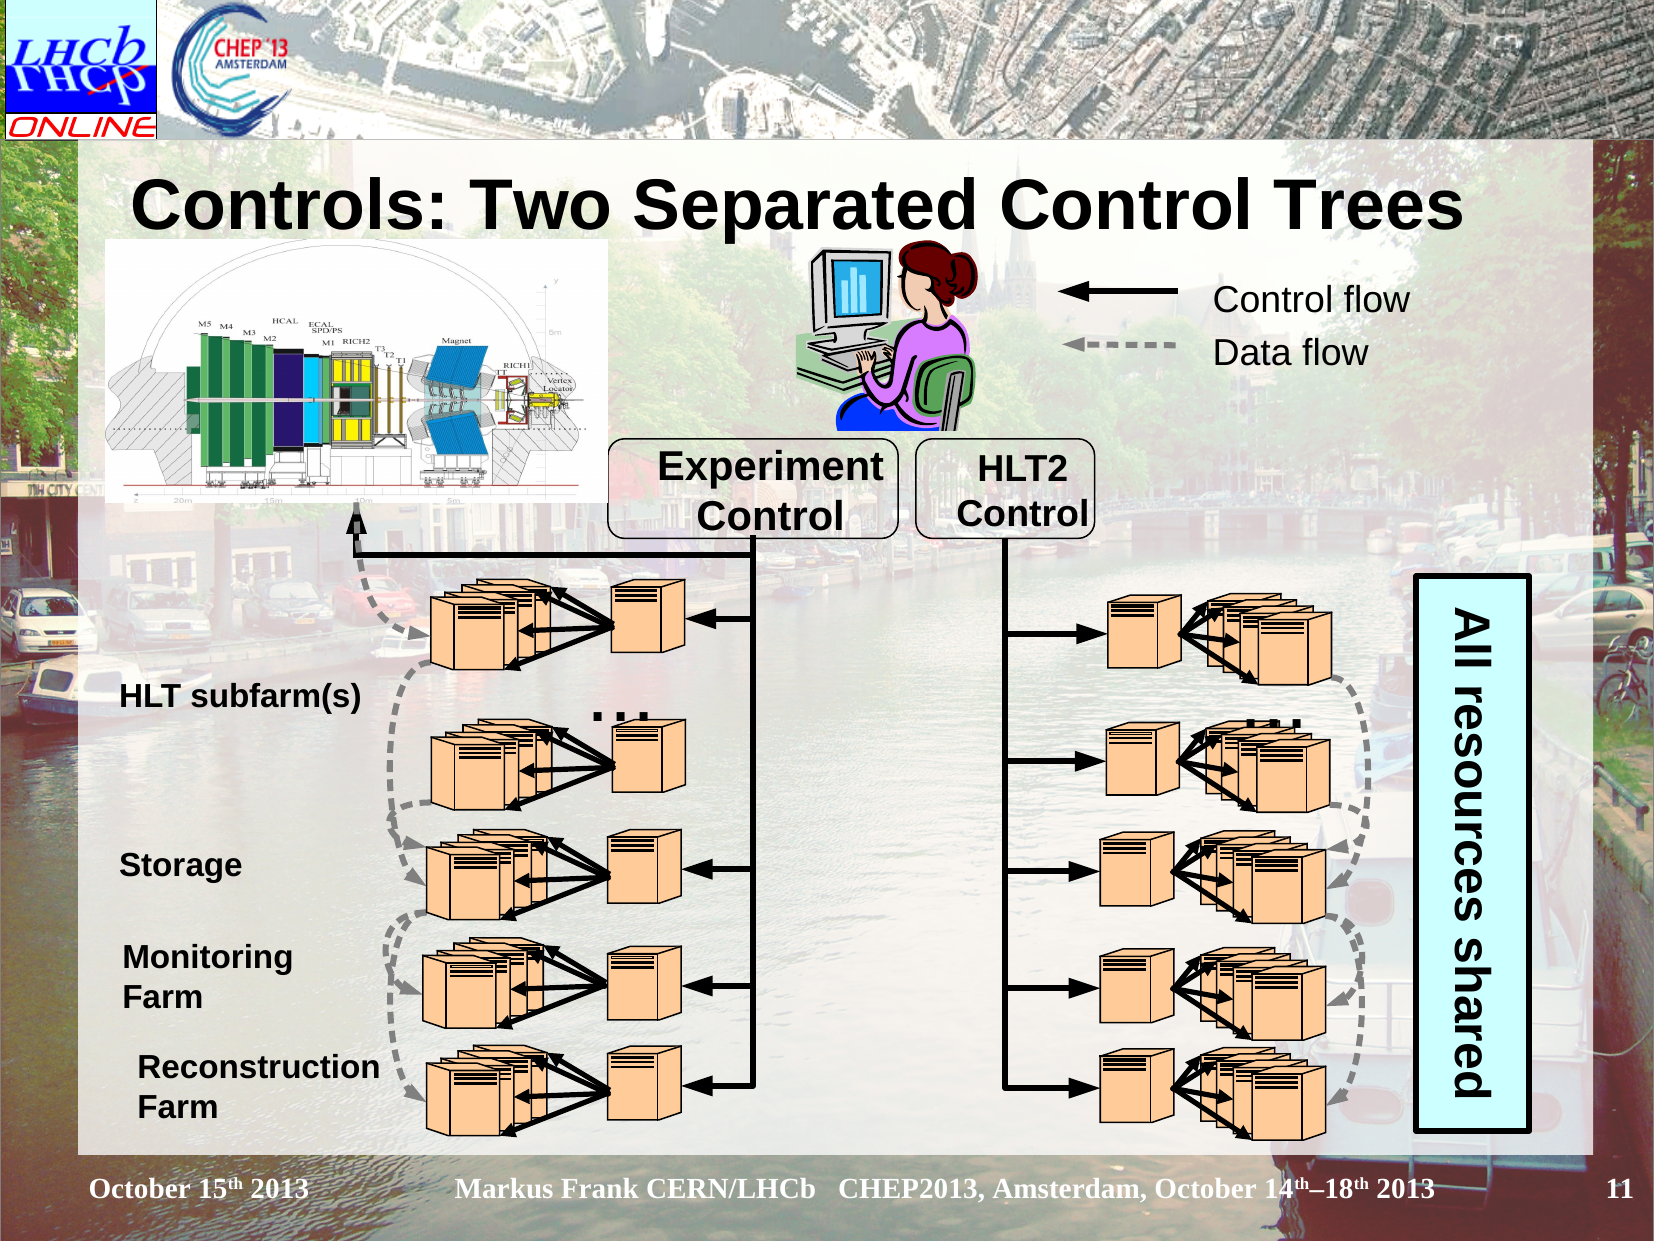

# Controls: Two Separated Control Trees
Control flow
Data flow
Experiment
Control
HLT2
Control
...
...
HLT subfarm(s)
All resources shared
Storage
Monitoring
Farm
Reconstruction
Farm
11